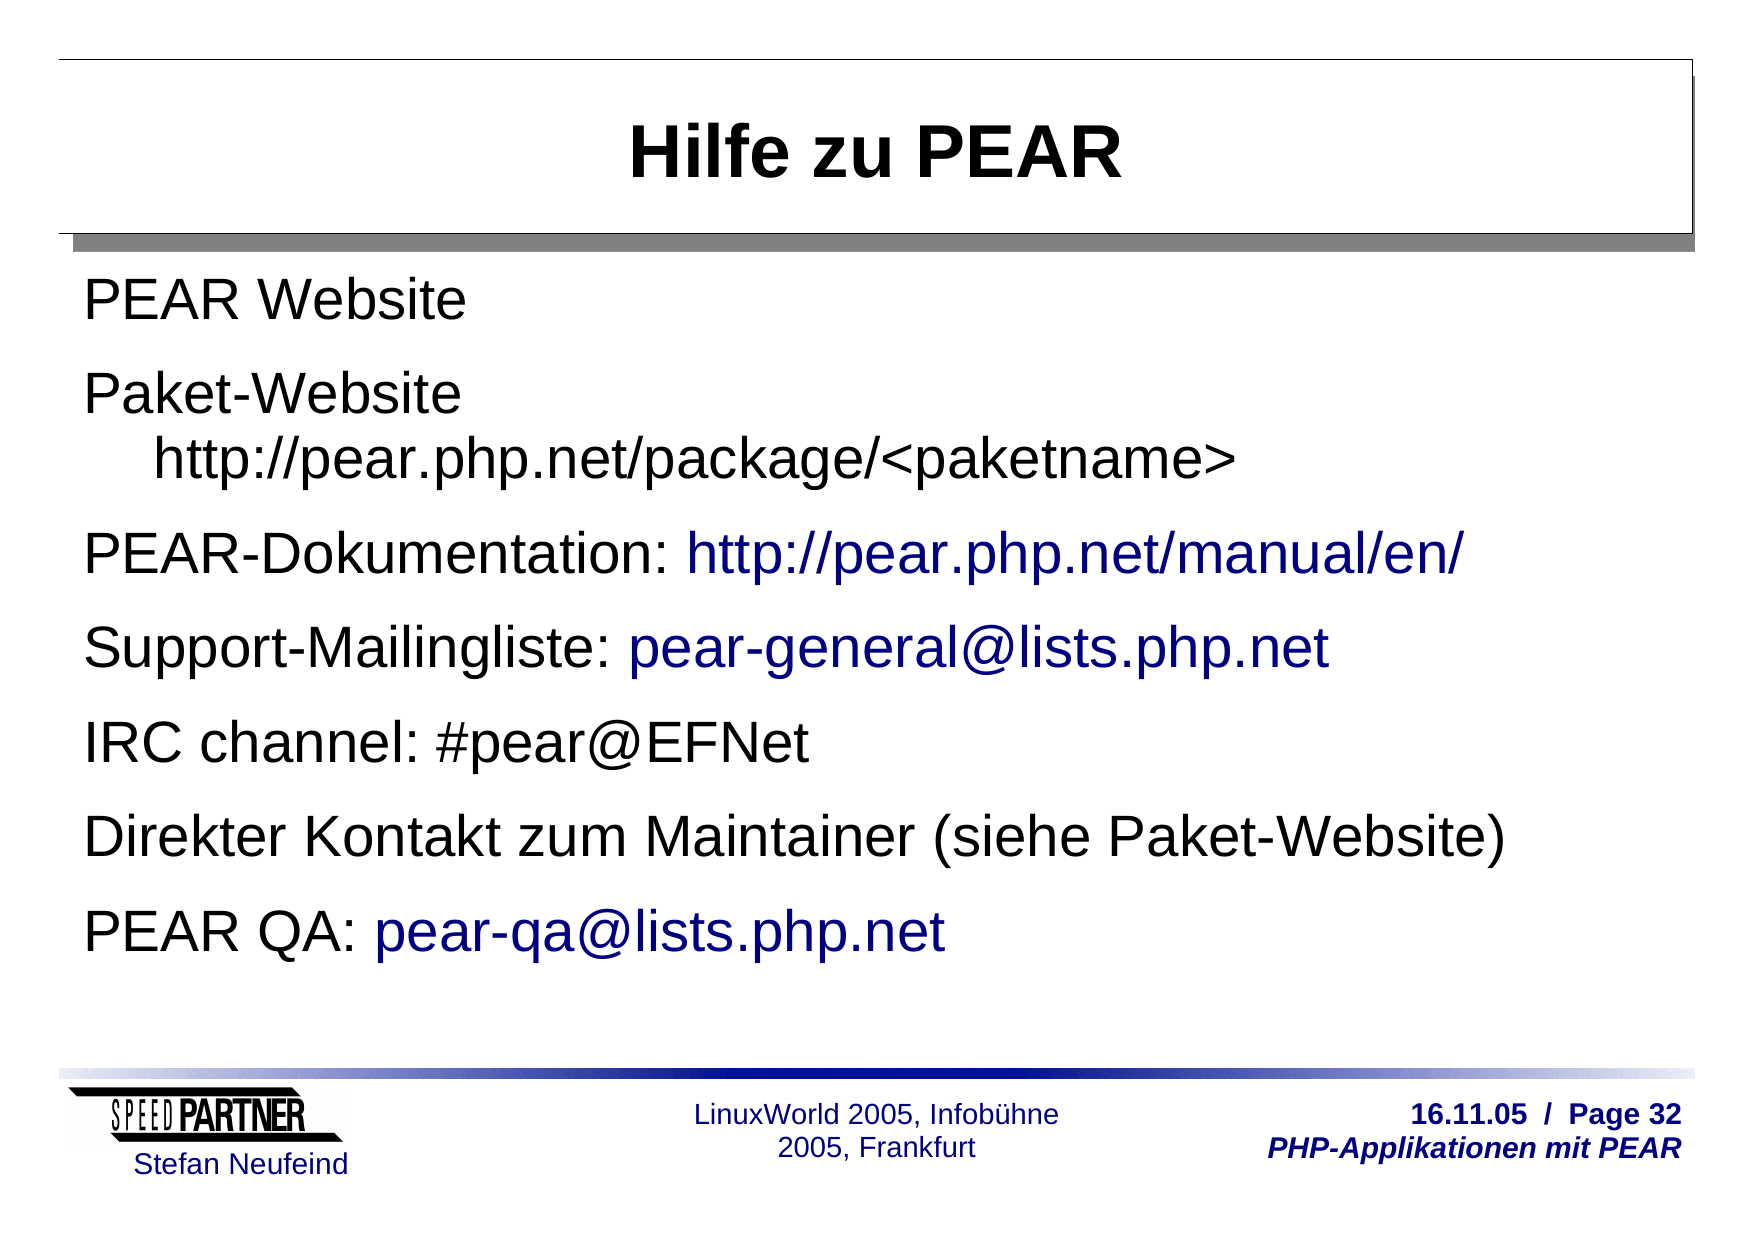

# Hilfe zu PEAR
PEAR Website
Paket-Website
http://pear.php.net/package/<paketname>
PEAR-Dokumentation: http://pear.php.net/manual/en/
Support-Mailingliste: pear-general@lists.php.net
IRC channel: #pear@EFNet
Direkter Kontakt zum Maintainer (siehe Paket-Website)
PEAR QA: pear-qa@lists.php.net